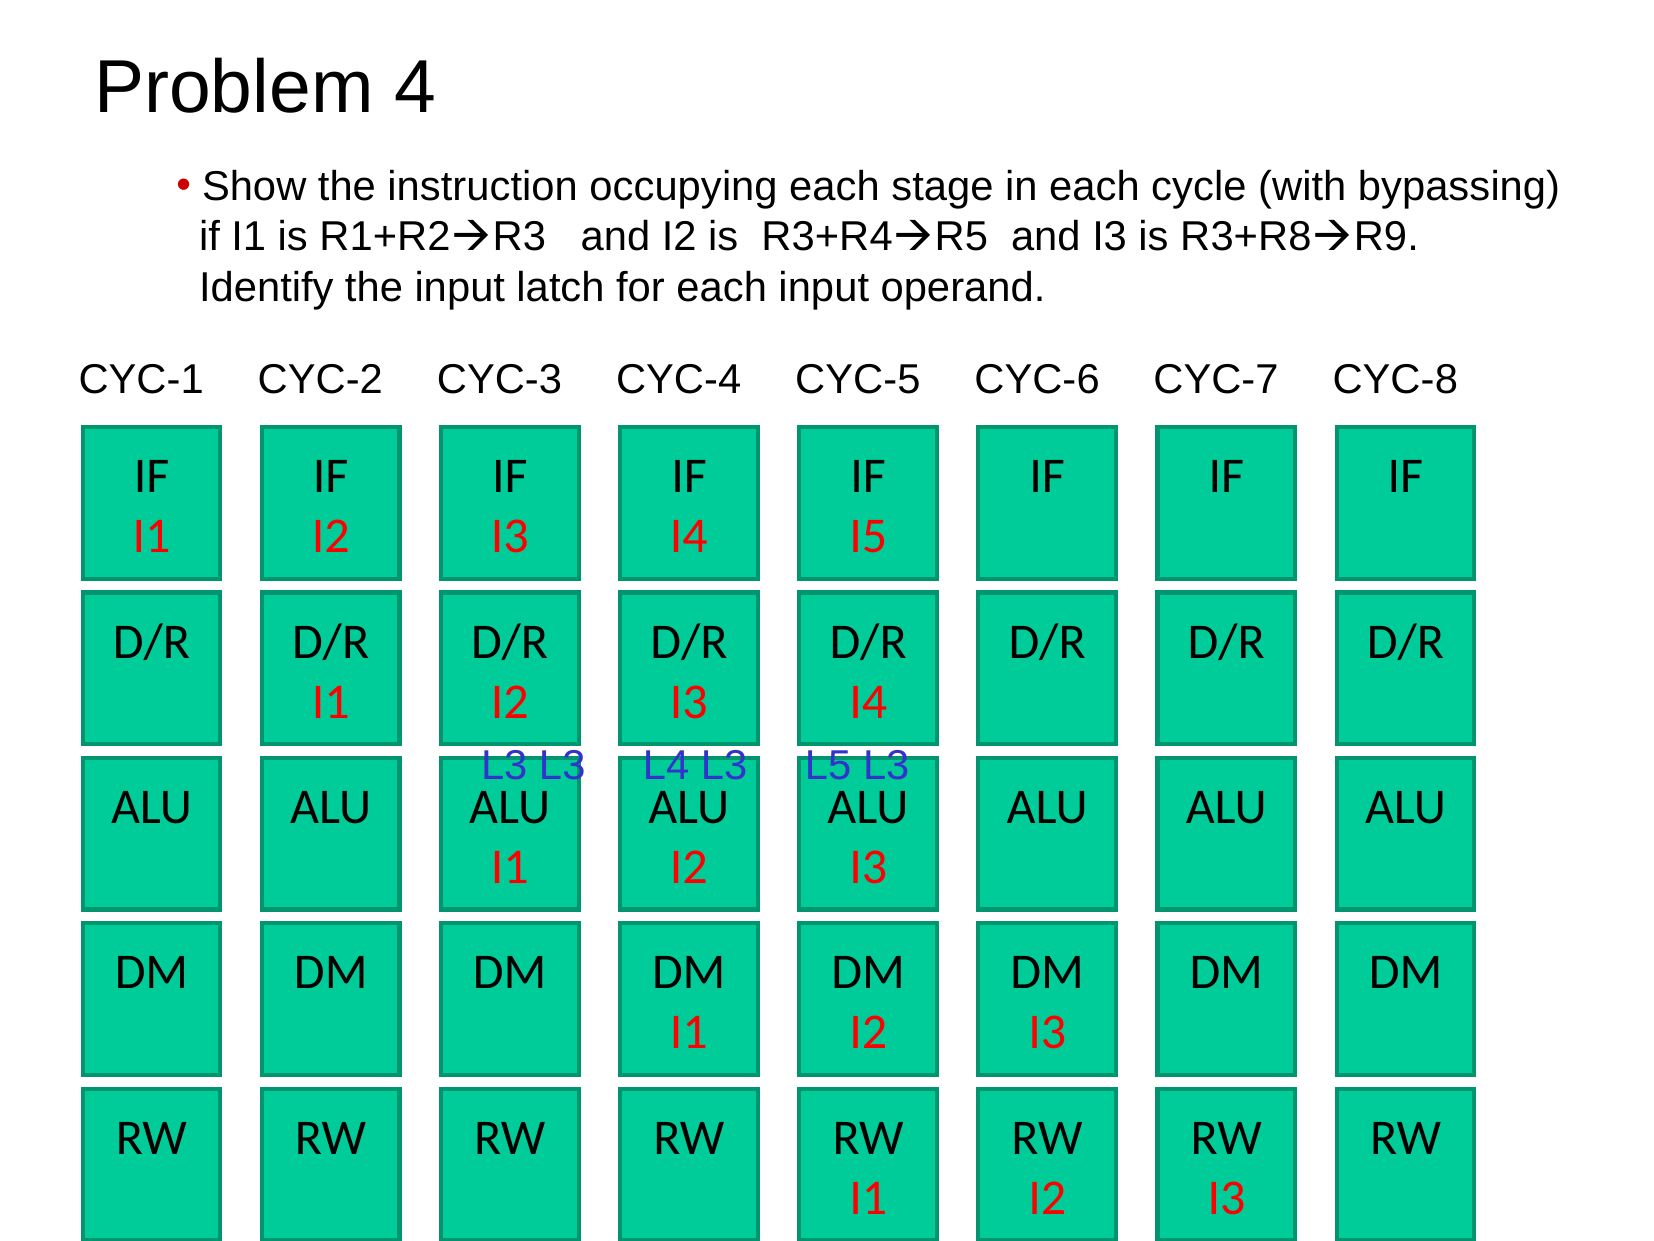

Problem 4
 Show the instruction occupying each stage in each cycle (with bypassing)
 if I1 is R1+R2R3 and I2 is R3+R4R5 and I3 is R3+R8R9.
 Identify the input latch for each input operand.
CYC-1
CYC-2
CYC-3
CYC-4
CYC-5
CYC-6
CYC-7
CYC-8
IF
I1
IF
I2
IF
I3
IF
I4
IF
I5
IF
IF
IF
D/R
D/R
I1
D/R
I2
D/R
I3
D/R
I4
D/R
D/R
D/R
L3 L3 L4 L3 L5 L3
ALU
ALU
ALU
I1
ALU
I2
ALU
I3
ALU
ALU
ALU
DM
DM
DM
DM
I1
DM
I2
DM
I3
DM
DM
RW
RW
RW
RW
RW
I1
RW
I2
RW
I3
RW